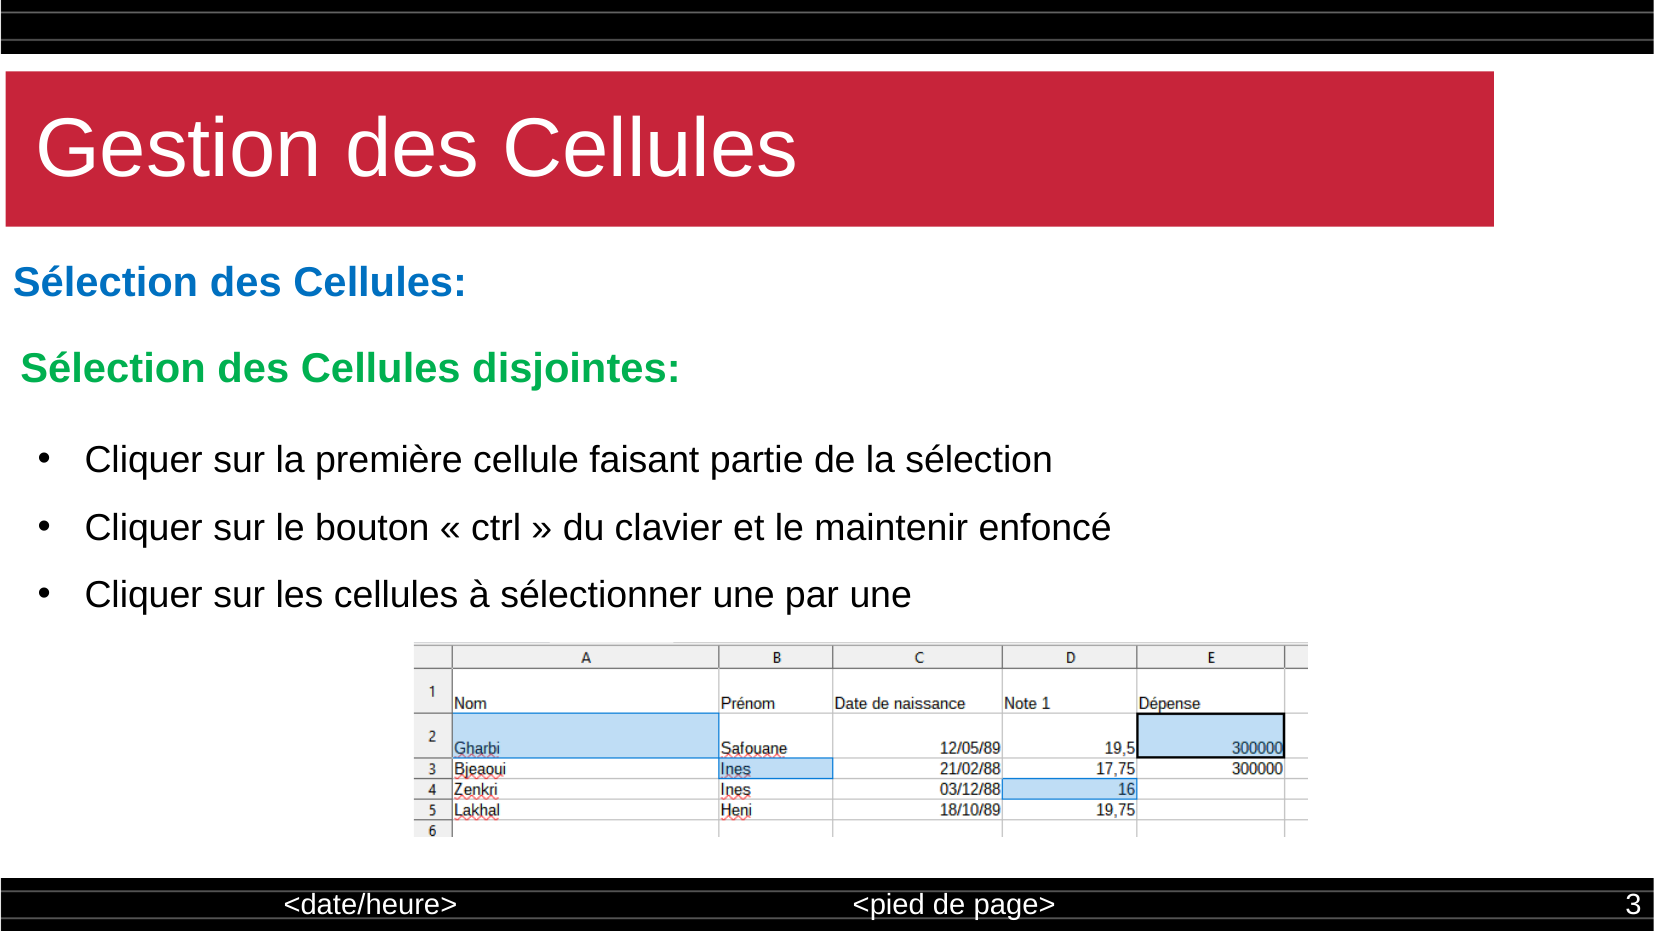

Gestion des Cellules
Sélection des Cellules:
Sélection des Cellules disjointes:
Cliquer sur la première cellule faisant partie de la sélection
Cliquer sur le bouton « ctrl » du clavier et le maintenir enfoncé
Cliquer sur les cellules à sélectionner une par une